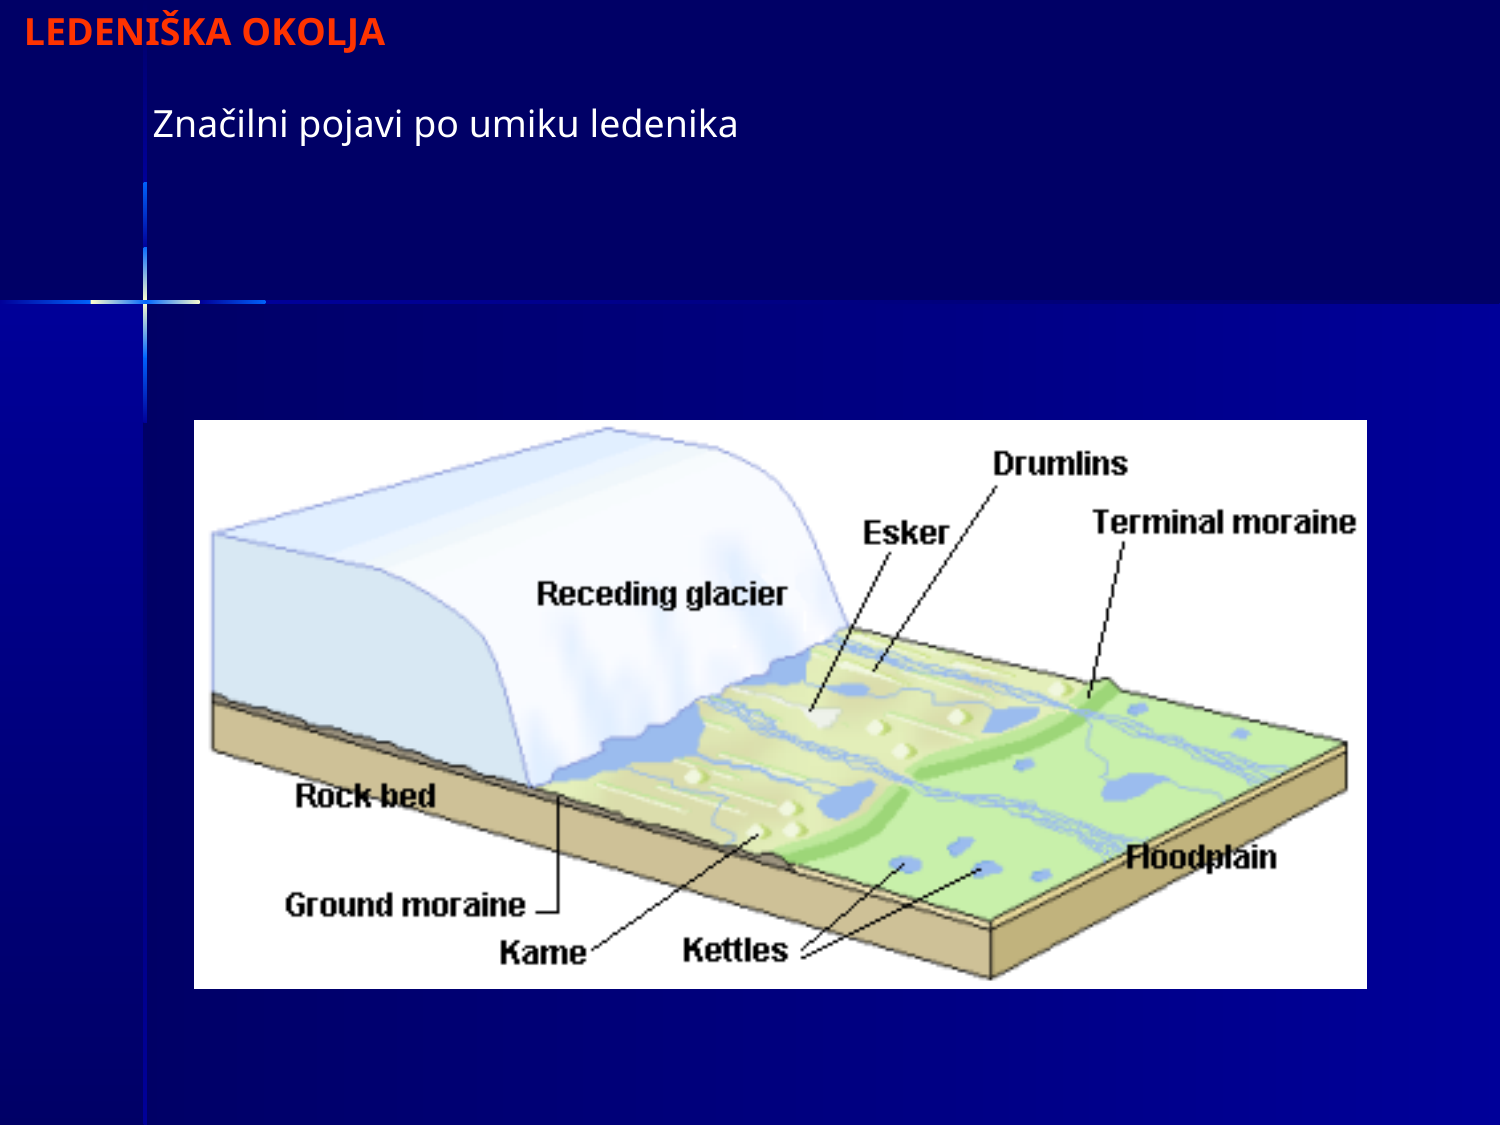

LEDENIŠKA OKOLJA
Značilni pojavi po umiku ledenika